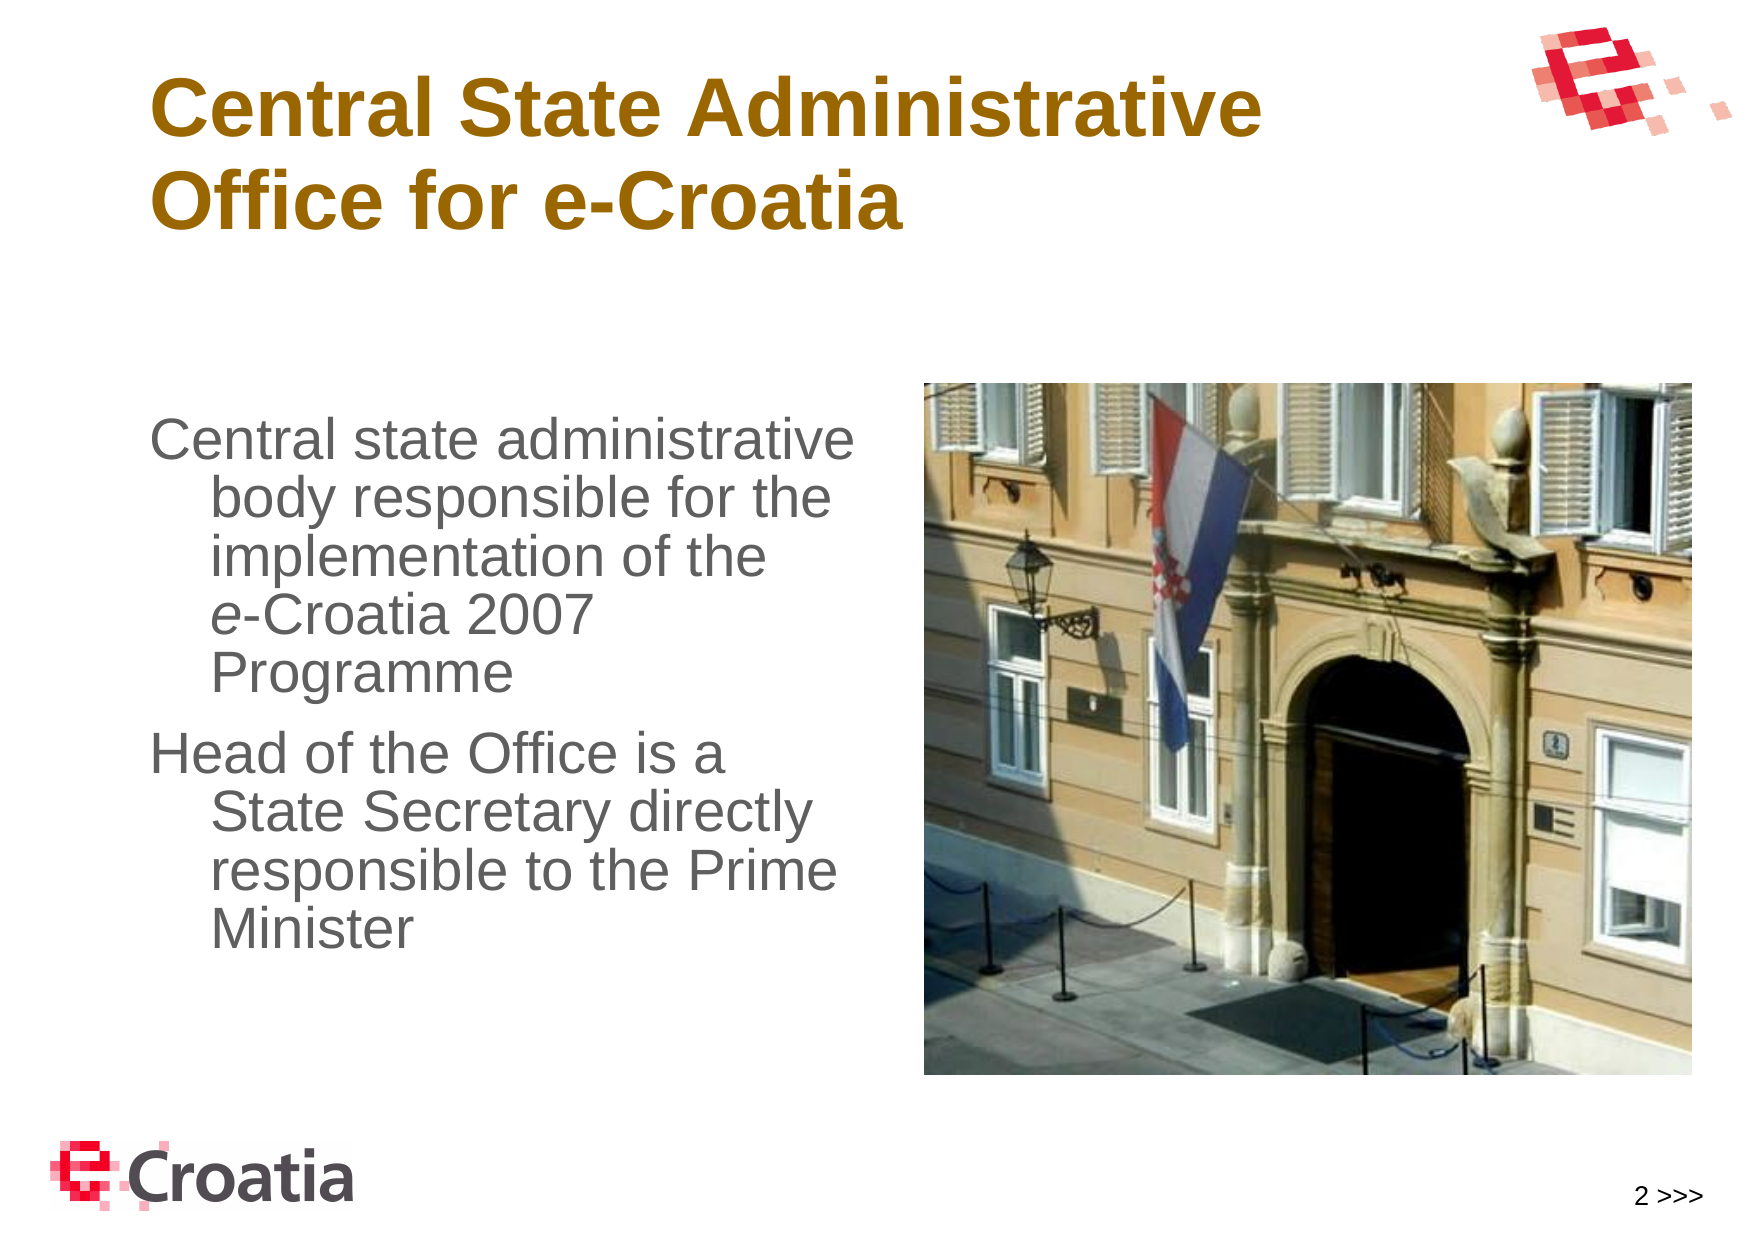

# Central State Administrative Office for e‑Croatia
Central state administrative body responsible for the implementation of the e‑Croatia 2007 Programme
Head of the Office is a State Secretary directly responsible to the Prime Minister